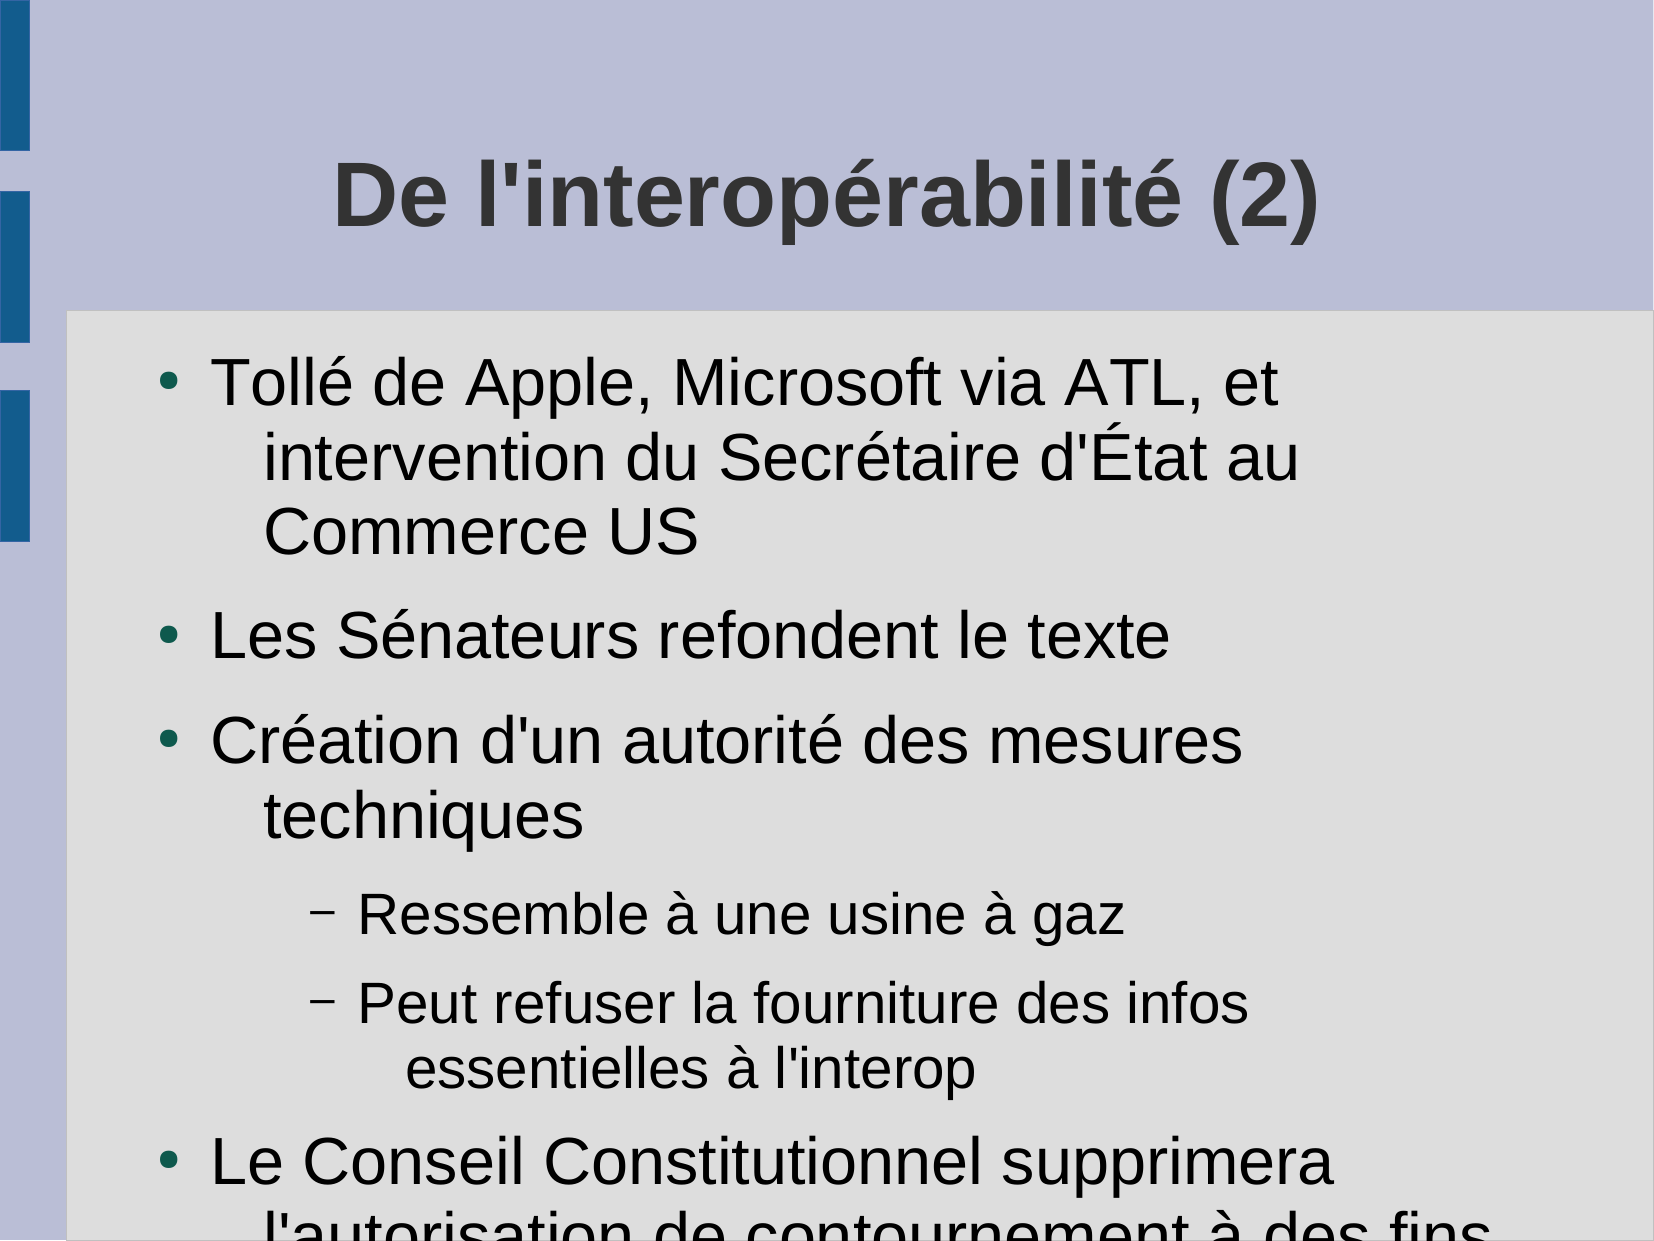

# De l'interopérabilité (2)
Tollé de Apple, Microsoft via ATL, et intervention du Secrétaire d'État au Commerce US
Les Sénateurs refondent le texte
Création d'un autorité des mesures techniques
Ressemble à une usine à gaz
Peut refuser la fourniture des infos essentielles à l'interop
Le Conseil Constitutionnel supprimera l'autorisation de contournement à des fins de recherche de l'interop.